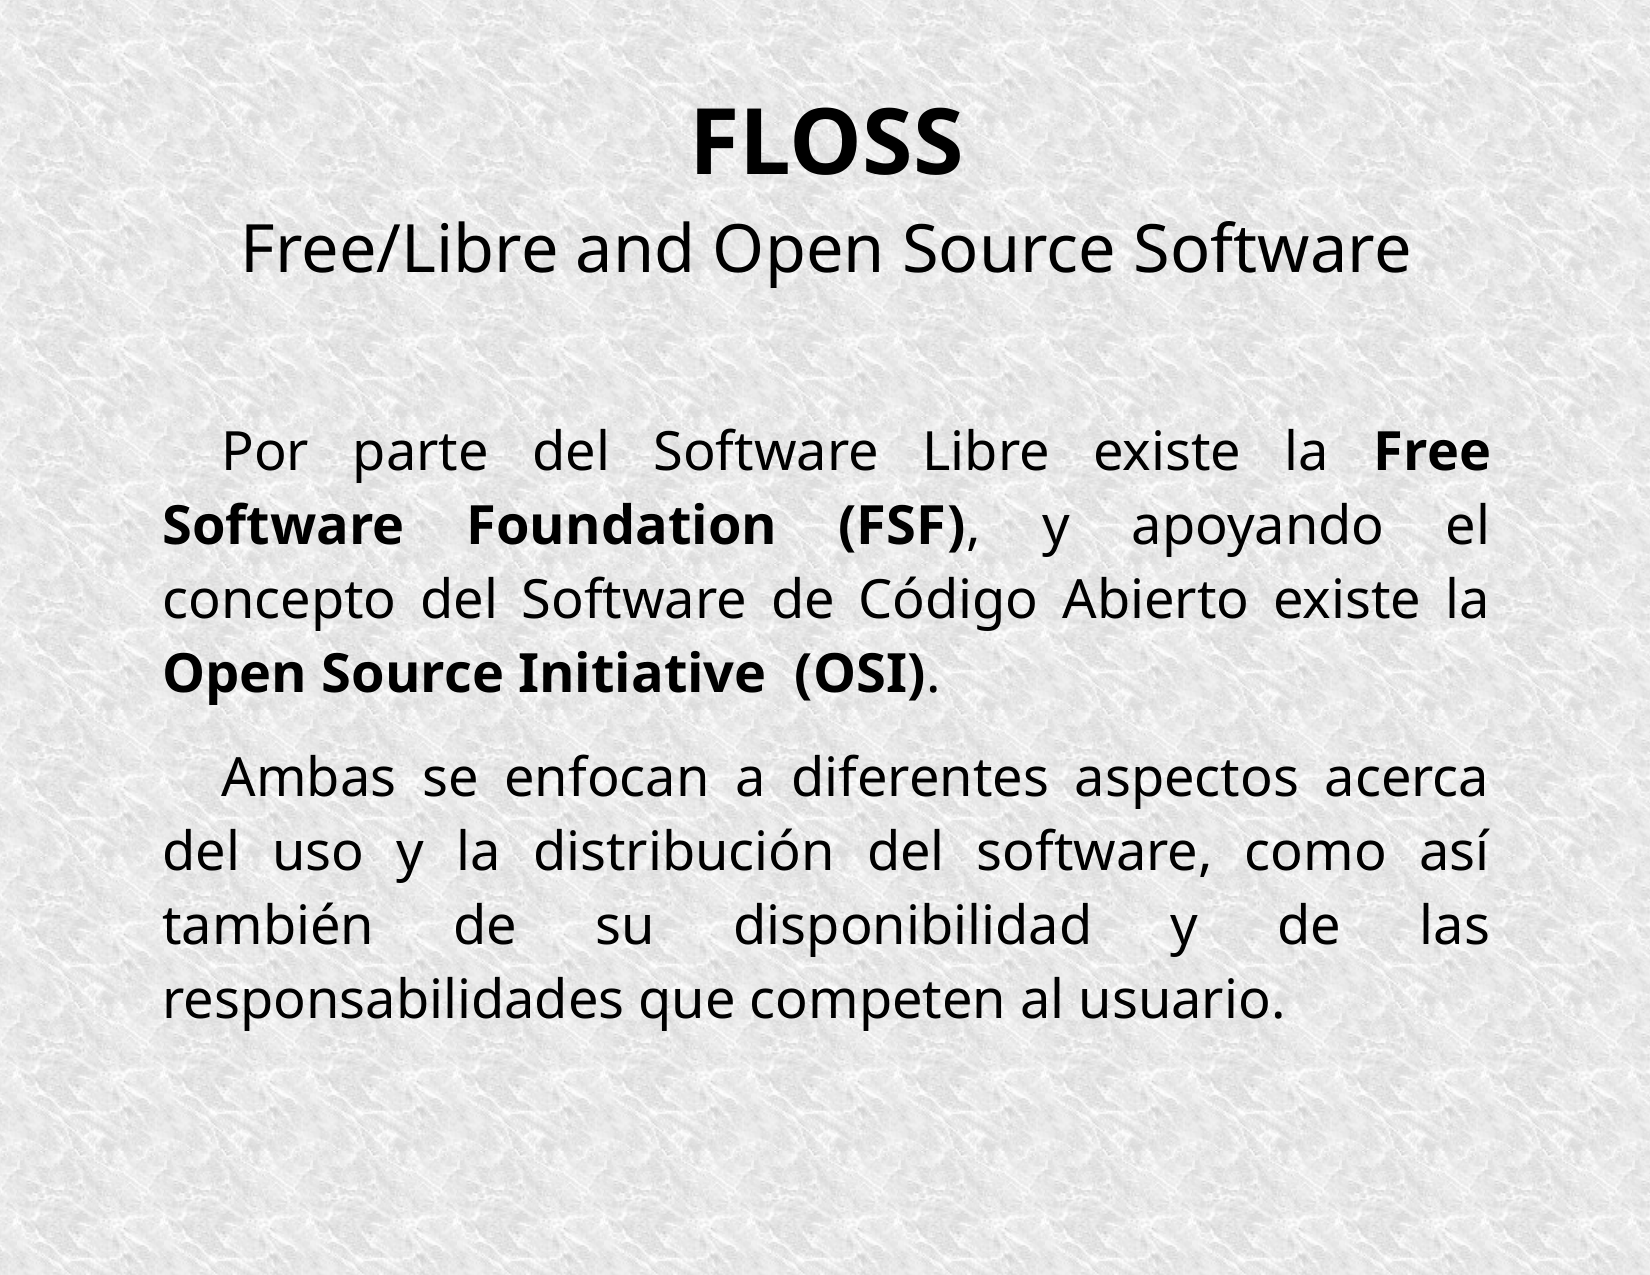

FLOSS
Free/Libre and Open Source Software
Por parte del Software Libre existe la Free Software Foundation (FSF), y apoyando el concepto del Software de Código Abierto existe la Open Source Initiative (OSI).
Ambas se enfocan a diferentes aspectos acerca del uso y la distribución del software, como así también de su disponibilidad y de las responsabilidades que competen al usuario.